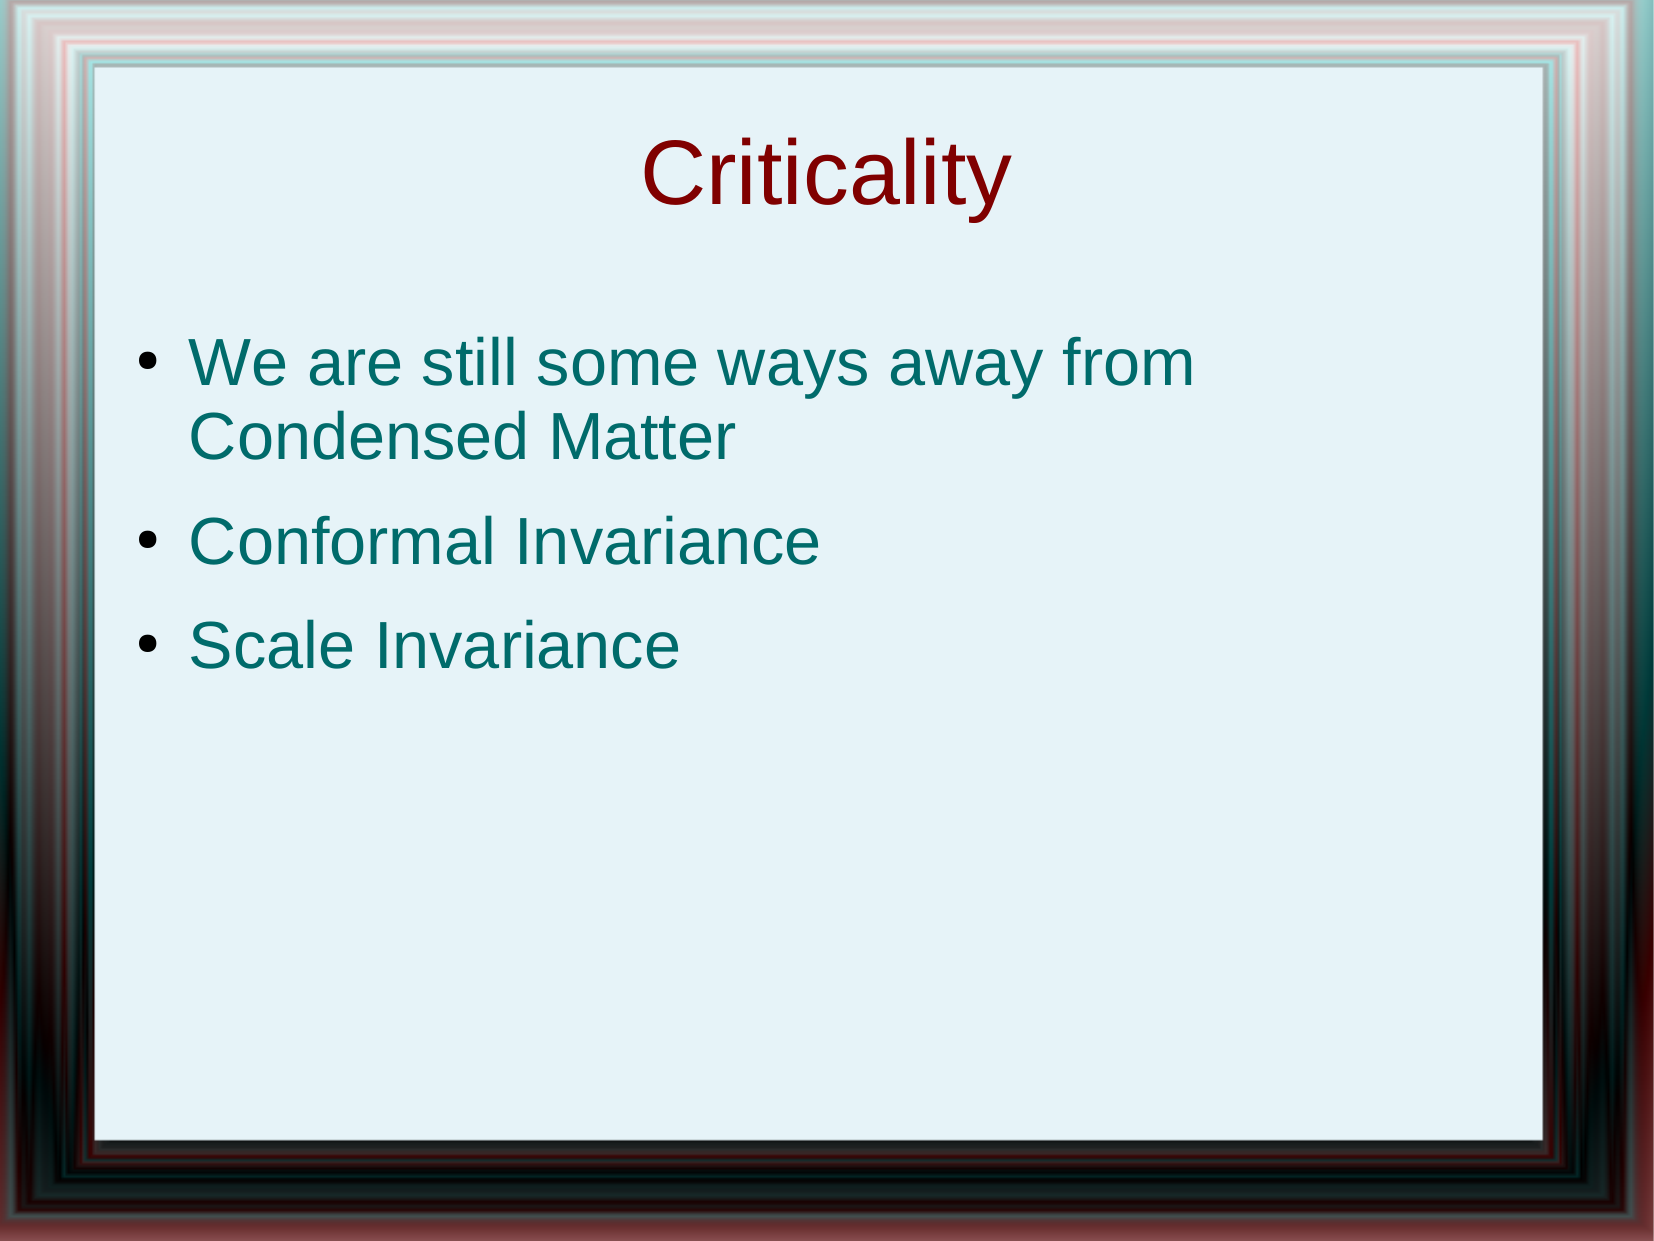

# Criticality
We are still some ways away from Condensed Matter
Conformal Invariance
Scale Invariance